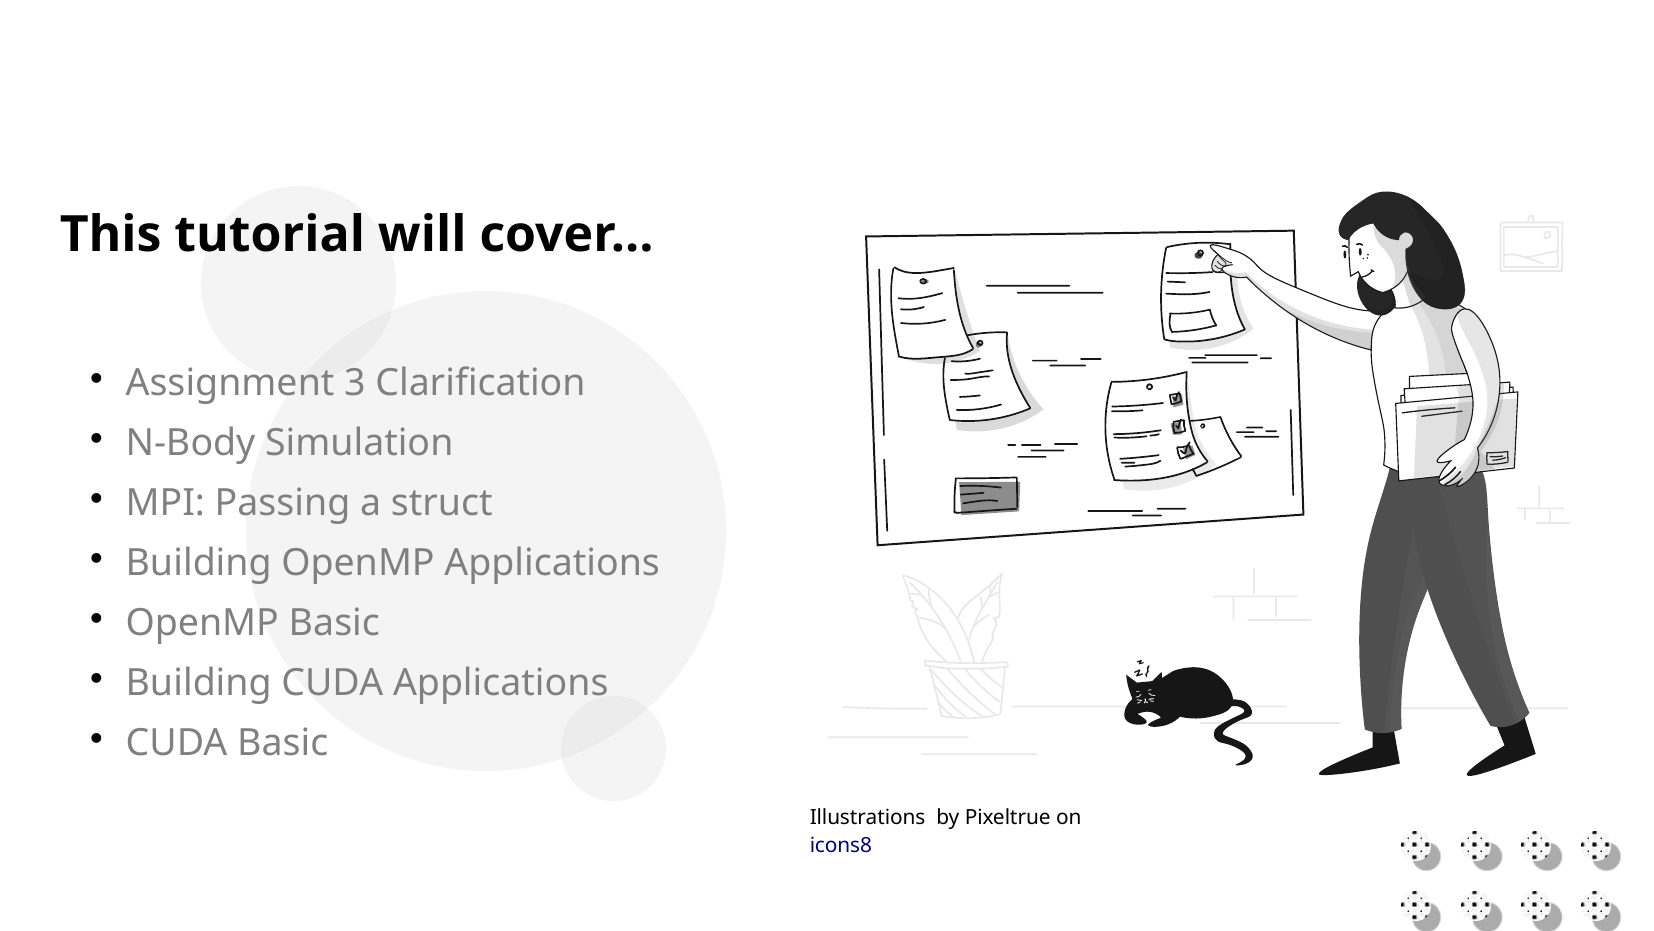

This tutorial will cover...
Assignment 3 Clarification
N-Body Simulation
MPI: Passing a struct
Building OpenMP Applications
OpenMP Basic
Building CUDA Applications
CUDA Basic